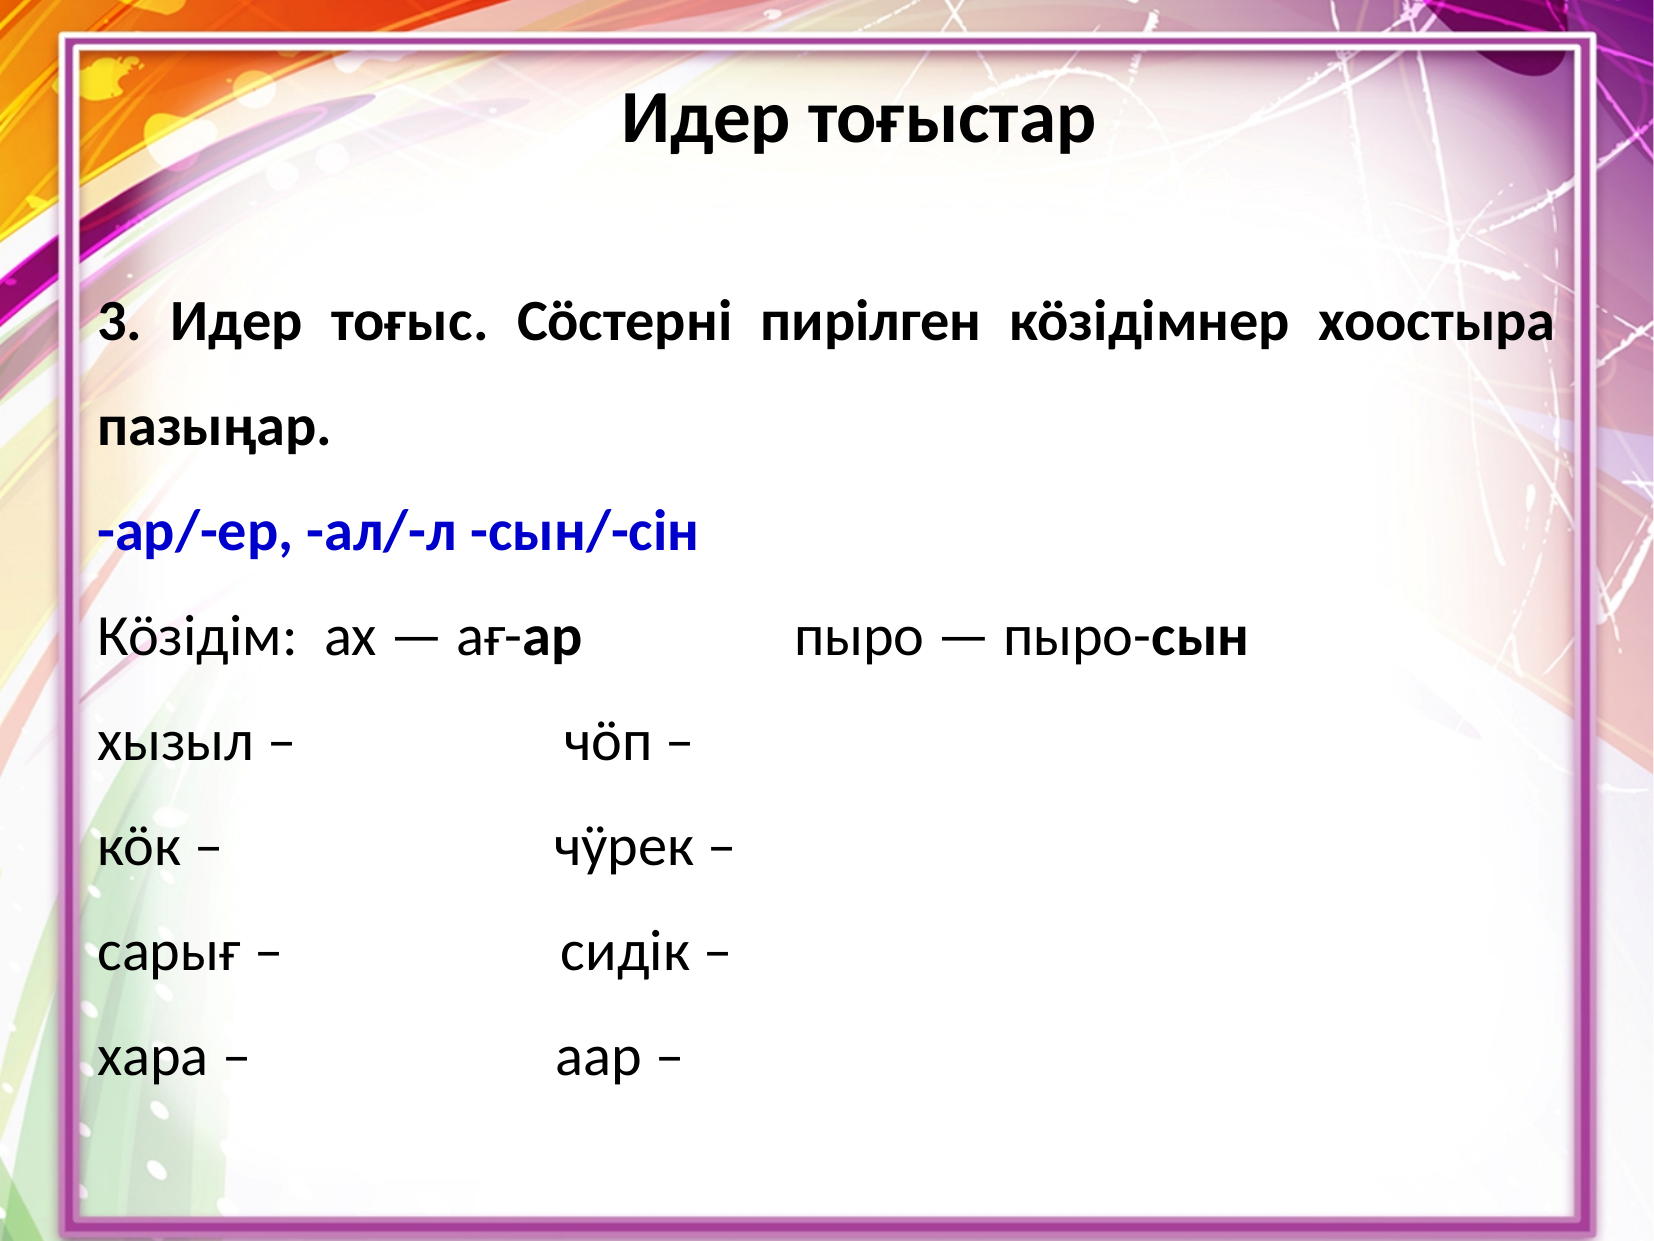

Идер тоғыстар
3. Идер тоғыс. Сӧстернi пирiлген кӧзiдiмнер хоостыра пазыңар.
-ар/-ер, -ал/-л -сын/-сiн
Кӧзідім: ах — ағ-ар пыро — пыро-сын
хызыл – 	 чӧп –
кӧк – чӱрек –
сарығ – сидiк –
хара – аар –